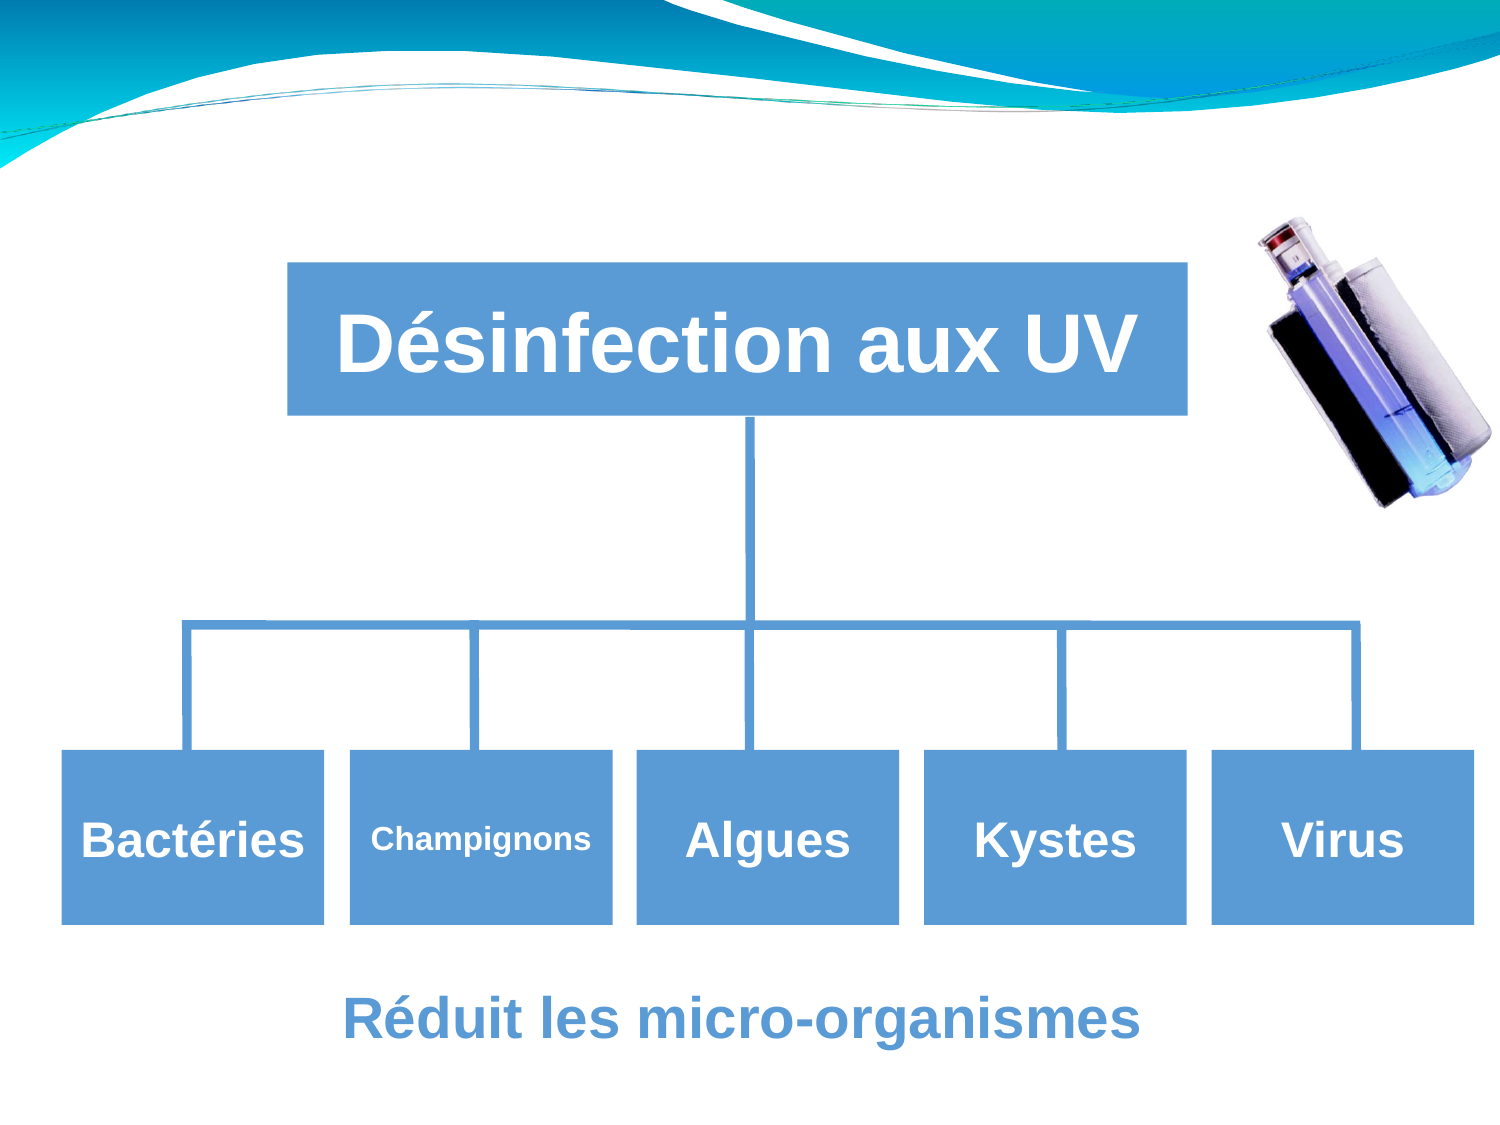

Désinfection aux UV
Bactéries
Champignons
Algues
Kystes
Virus
Réduit les micro-organismes